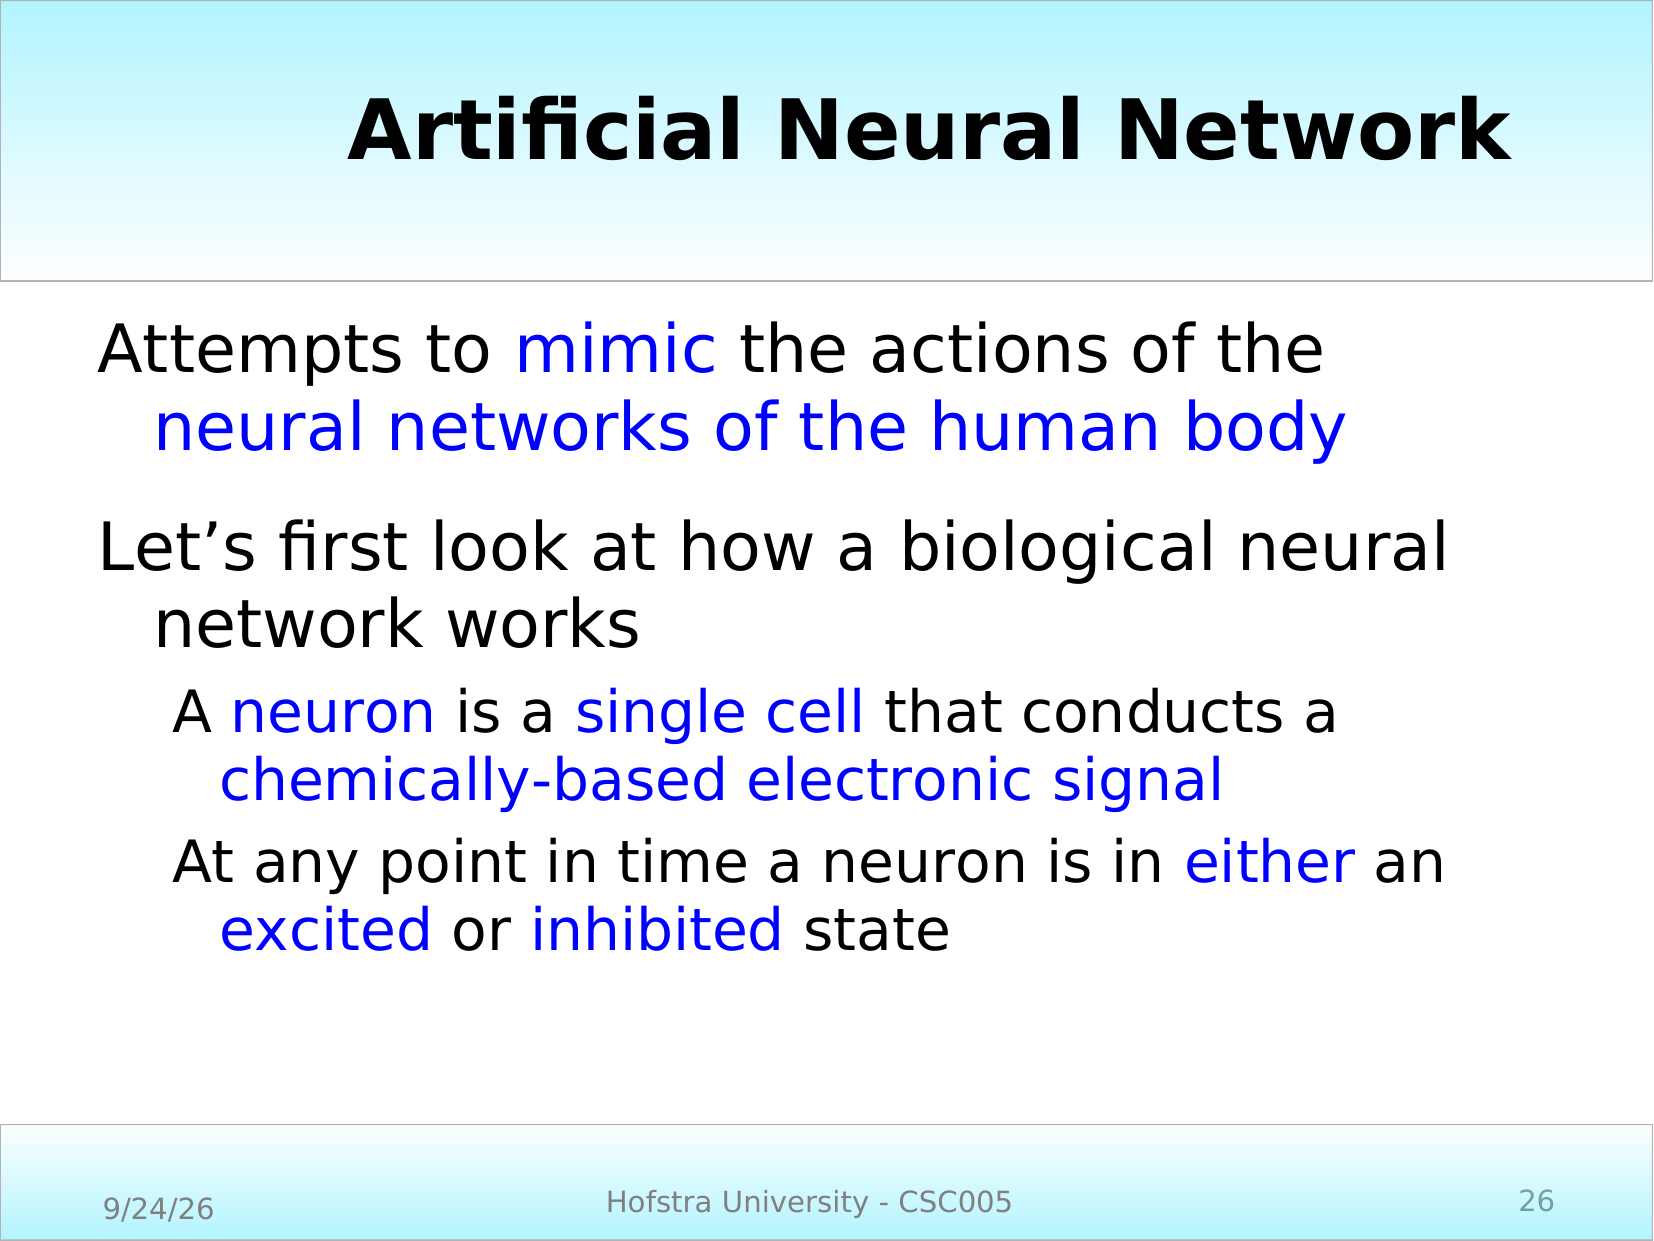

# Artificial Neural Network
Attempts to mimic the actions of the neural networks of the human body
Let’s first look at how a biological neural network works
A neuron is a single cell that conducts a chemically-based electronic signal
At any point in time a neuron is in either an excited or inhibited state
26
Hofstra University - CSC005